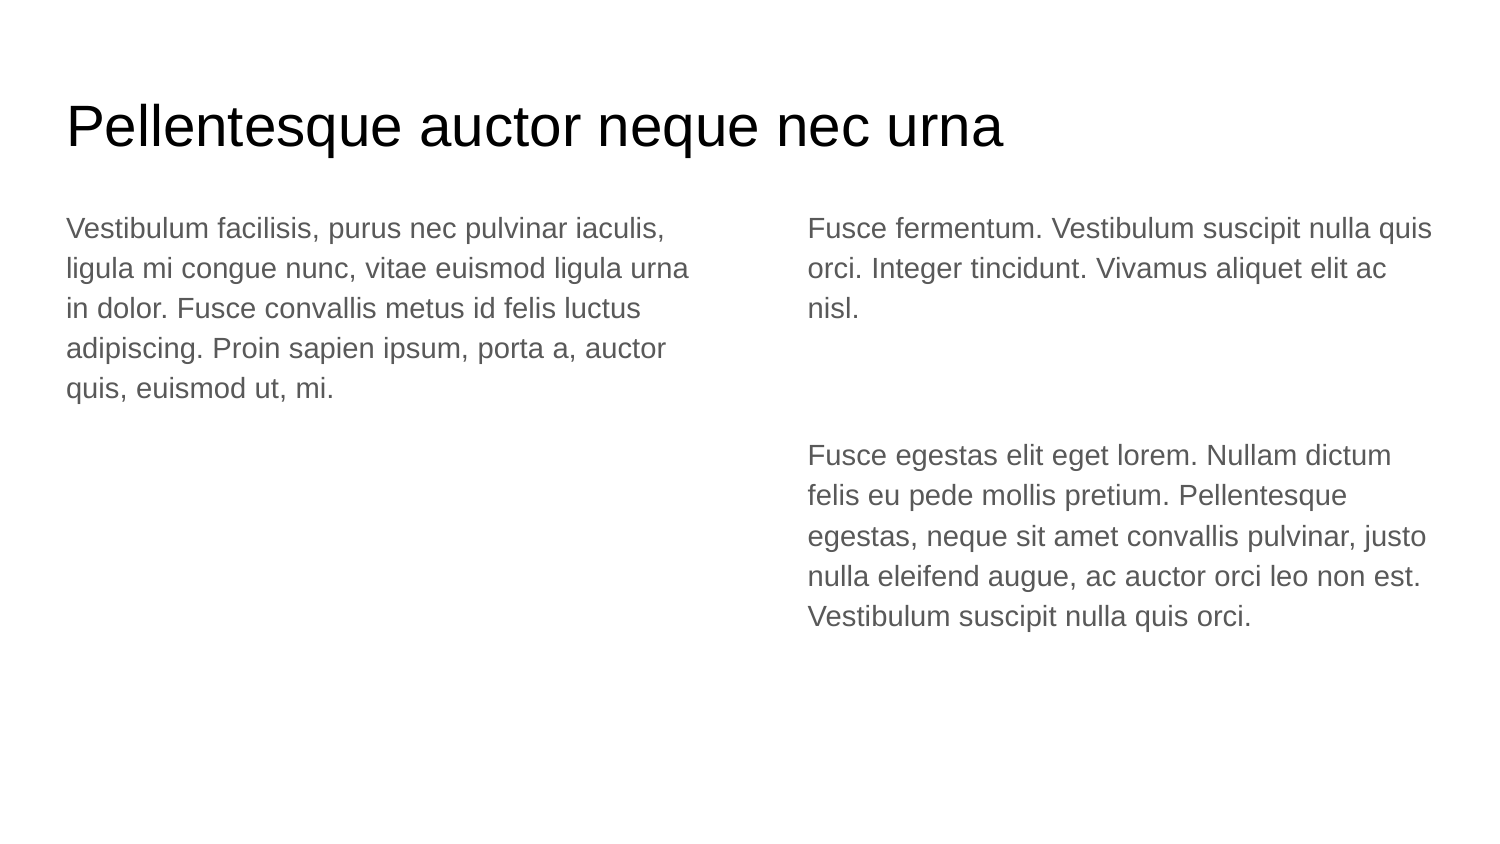

# Pellentesque auctor neque nec urna
Vestibulum facilisis, purus nec pulvinar iaculis, ligula mi congue nunc, vitae euismod ligula urna in dolor. Fusce convallis metus id felis luctus adipiscing. Proin sapien ipsum, porta a, auctor quis, euismod ut, mi.
Fusce fermentum. Vestibulum suscipit nulla quis orci. Integer tincidunt. Vivamus aliquet elit ac nisl.
Fusce egestas elit eget lorem. Nullam dictum felis eu pede mollis pretium. Pellentesque egestas, neque sit amet convallis pulvinar, justo nulla eleifend augue, ac auctor orci leo non est. Vestibulum suscipit nulla quis orci.